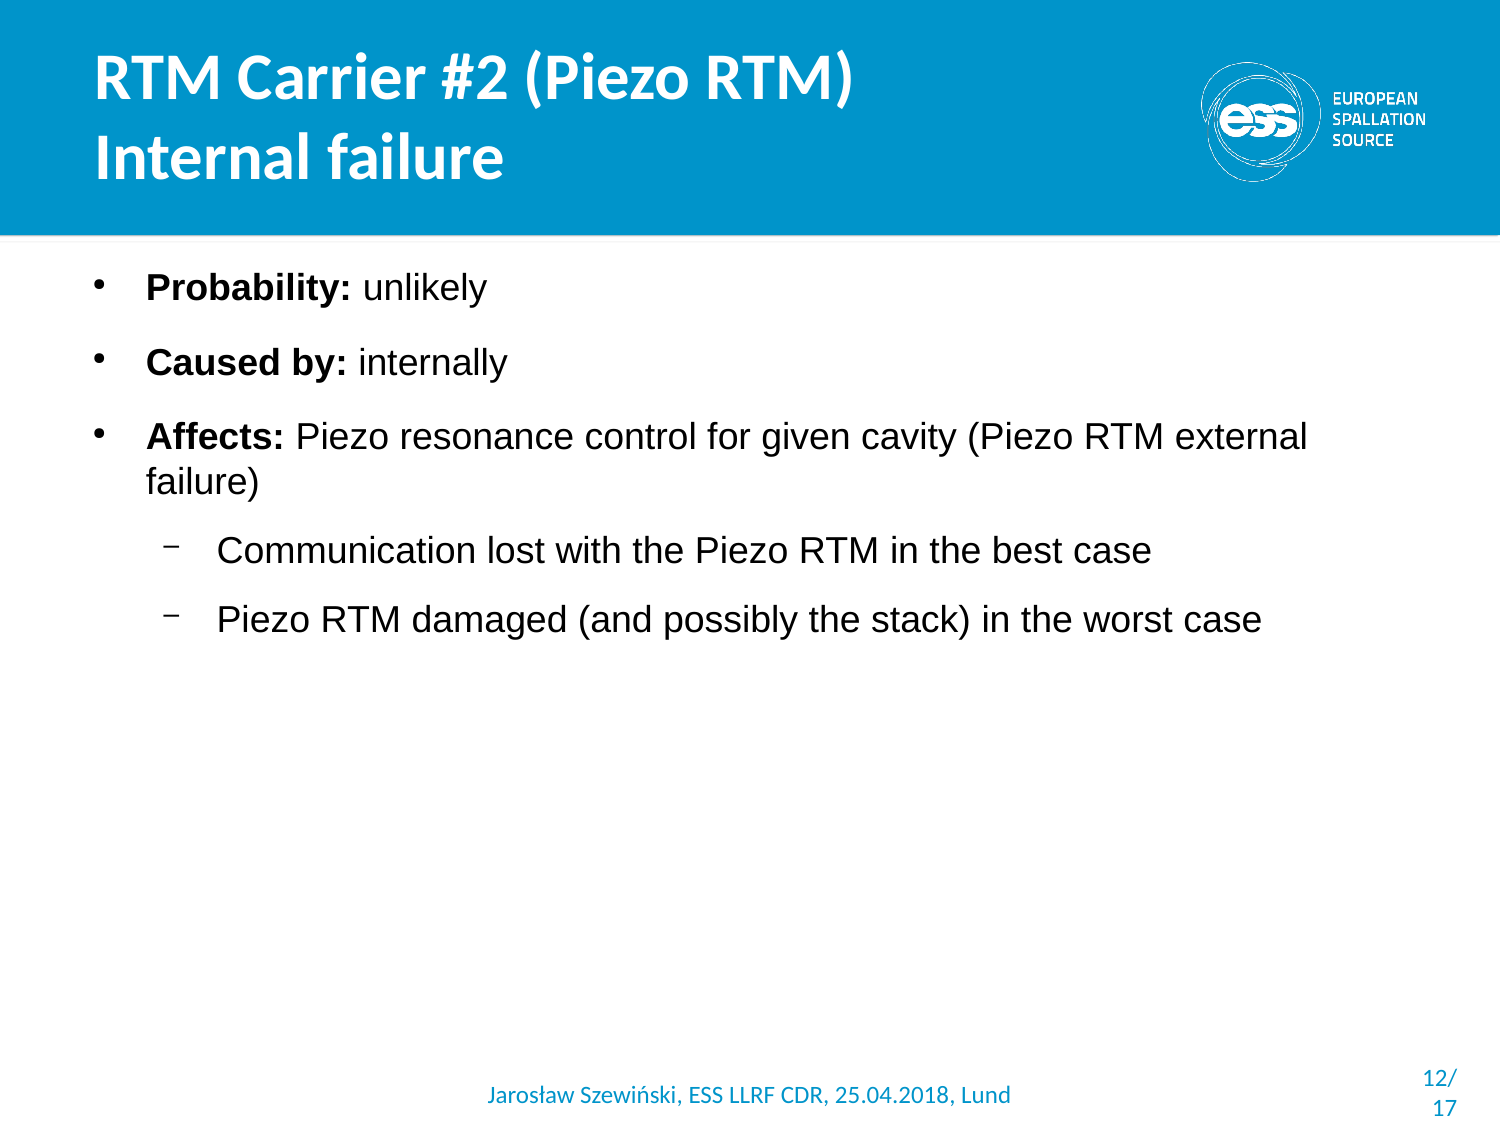

RTM Carrier #2 (Piezo RTM)
Internal failure
# Probability: unlikely
Caused by: internally
Affects: Piezo resonance control for given cavity (Piezo RTM external failure)
Communication lost with the Piezo RTM in the best case
Piezo RTM damaged (and possibly the stack) in the worst case
Jarosław Szewiński, ESS LLRF CDR, 25.04.2018, Lund